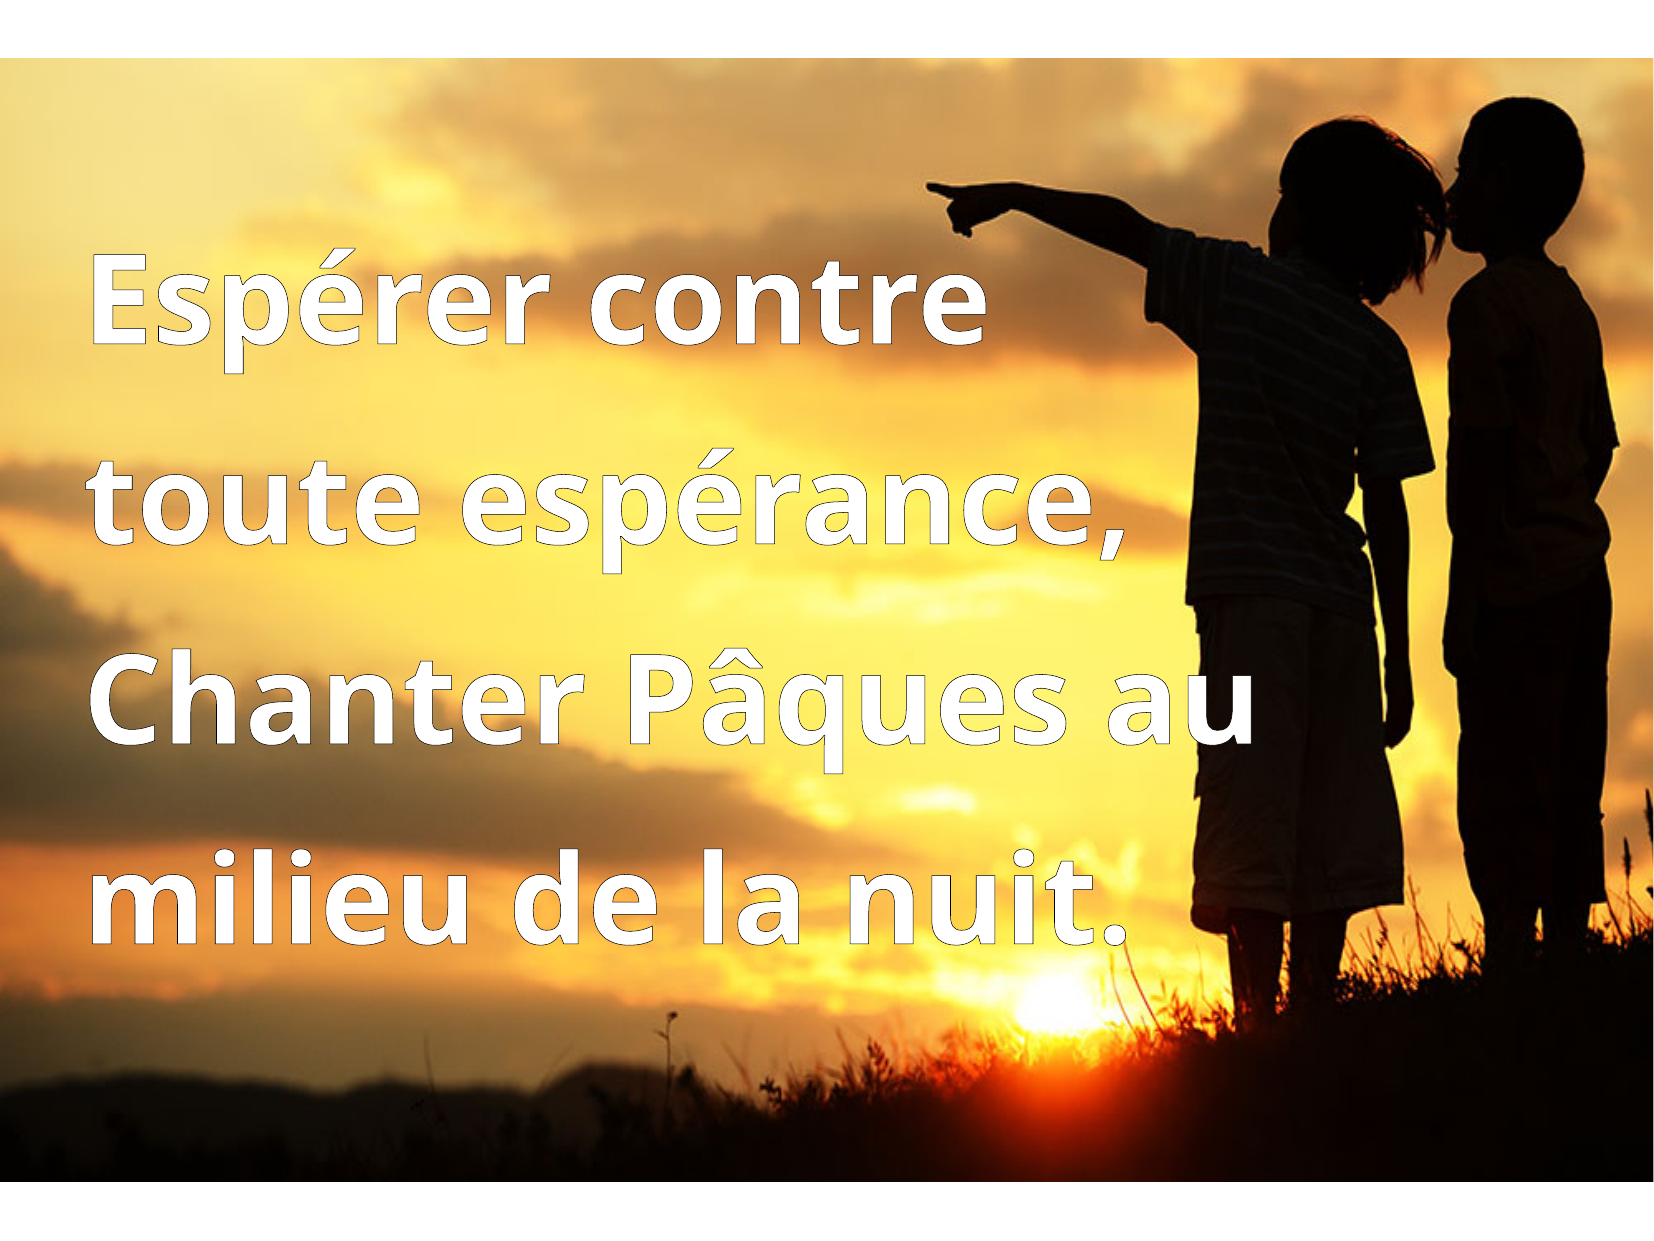

# Espérer contre
toute espérance,
Chanter Pâques au
milieu de la nuit.